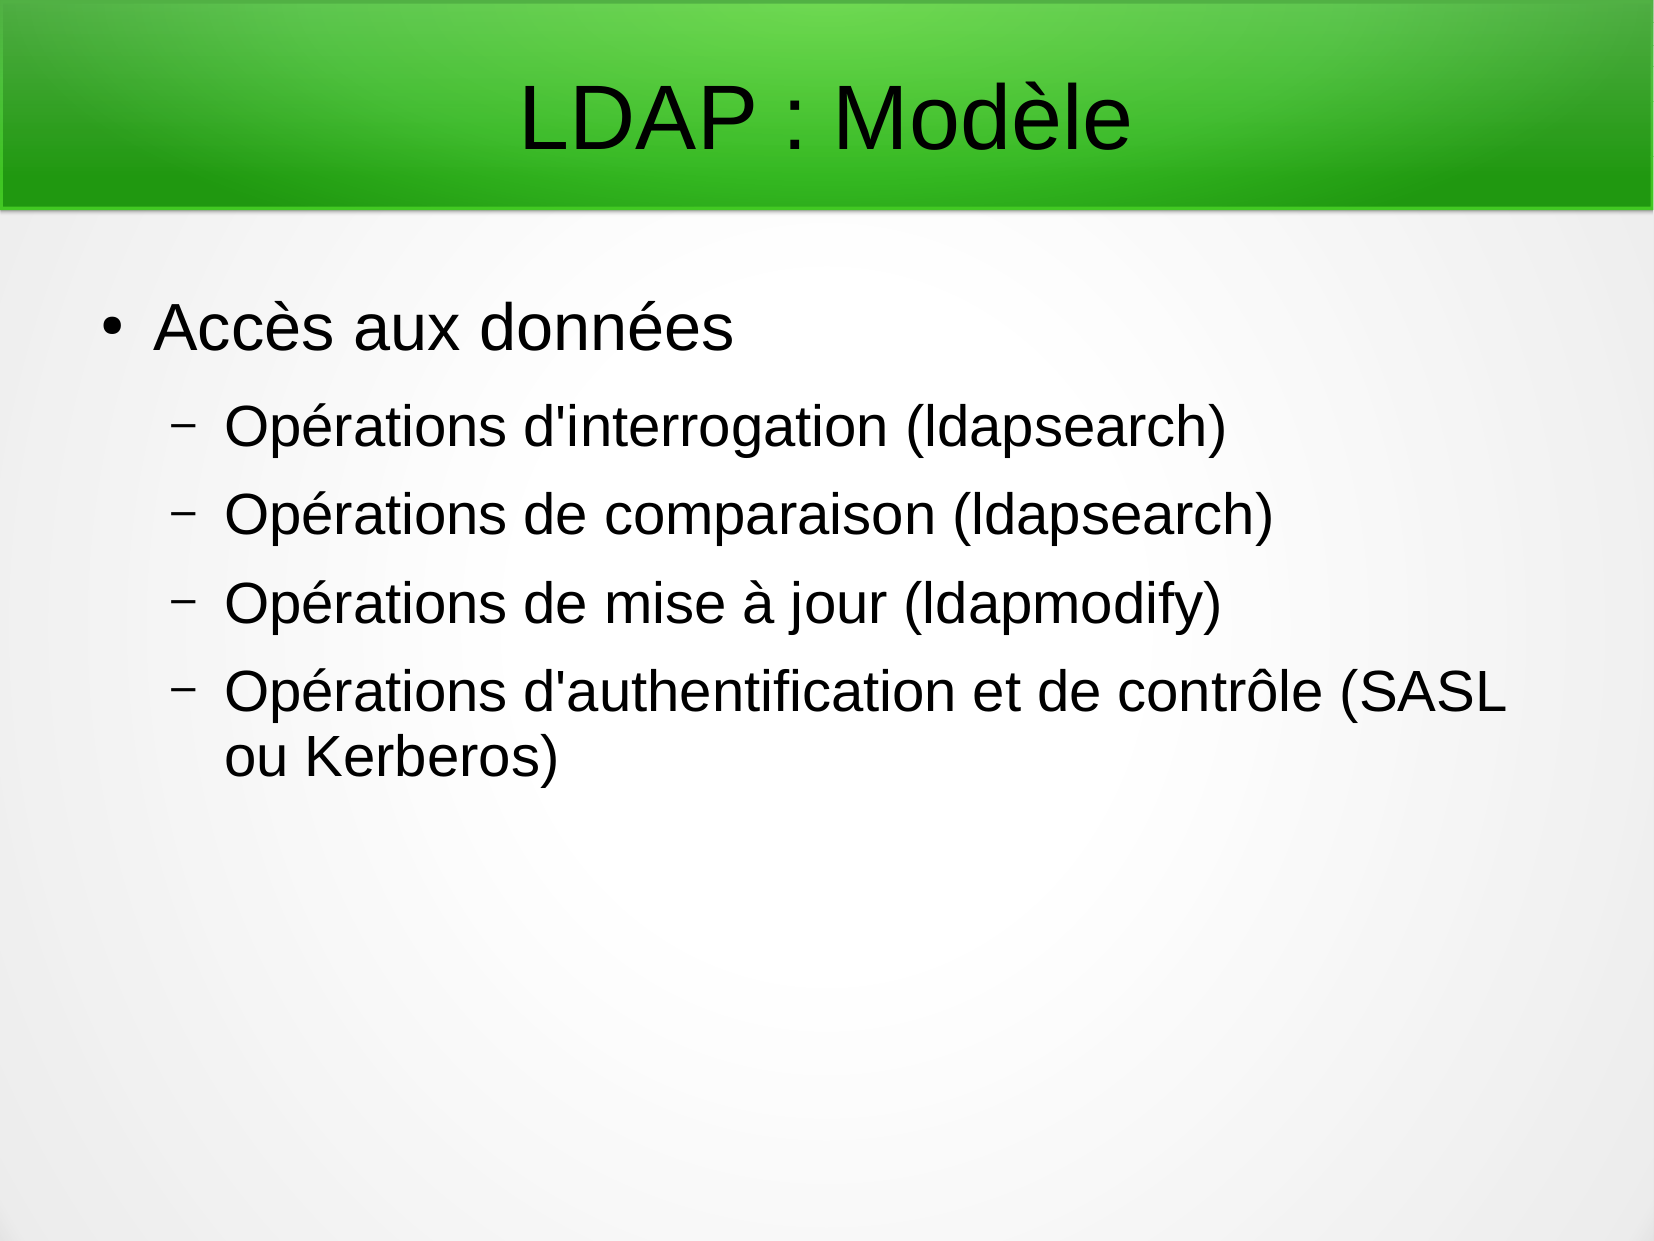

# LDAP : Modèle
Accès aux données
Opérations d'interrogation (ldapsearch)
Opérations de comparaison (ldapsearch)
Opérations de mise à jour (ldapmodify)
Opérations d'authentification et de contrôle (SASL ou Kerberos)